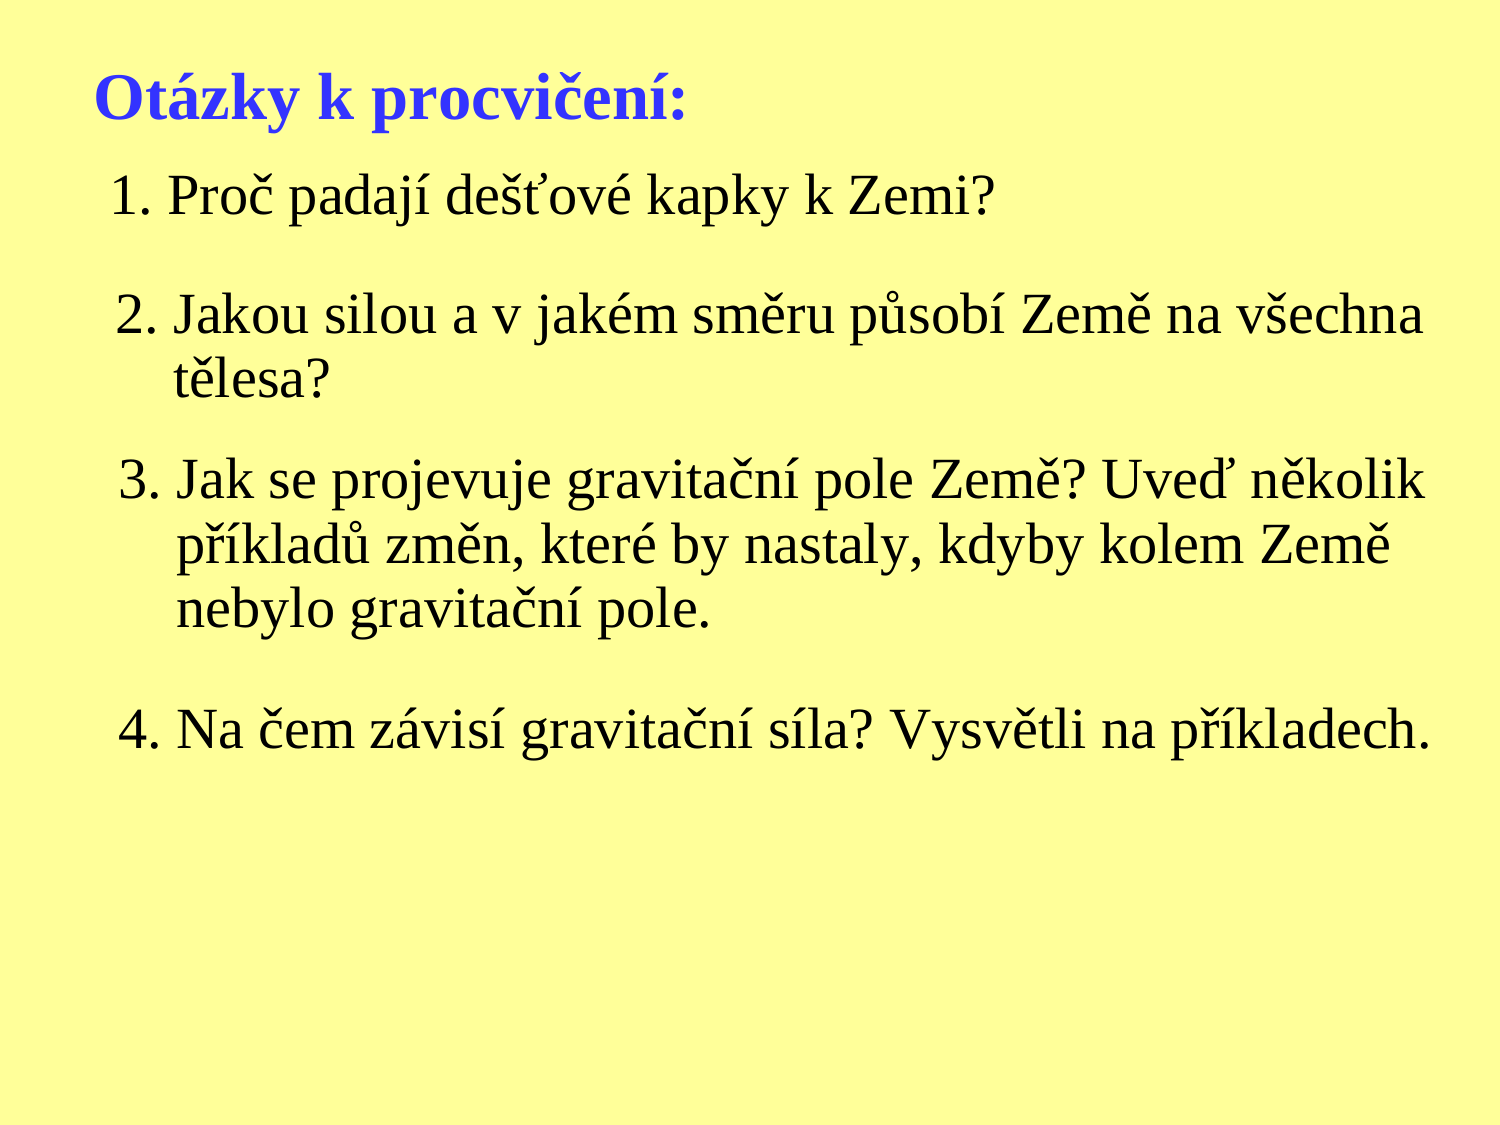

# Otázky k procvičení:
1. Proč padají dešťové kapky k Zemi?
2. Jakou silou a v jakém směru působí Země na všechna
 tělesa?
3. Jak se projevuje gravitační pole Země? Uveď několik
 příkladů změn, které by nastaly, kdyby kolem Země
 nebylo gravitační pole.
4. Na čem závisí gravitační síla? Vysvětli na příkladech.